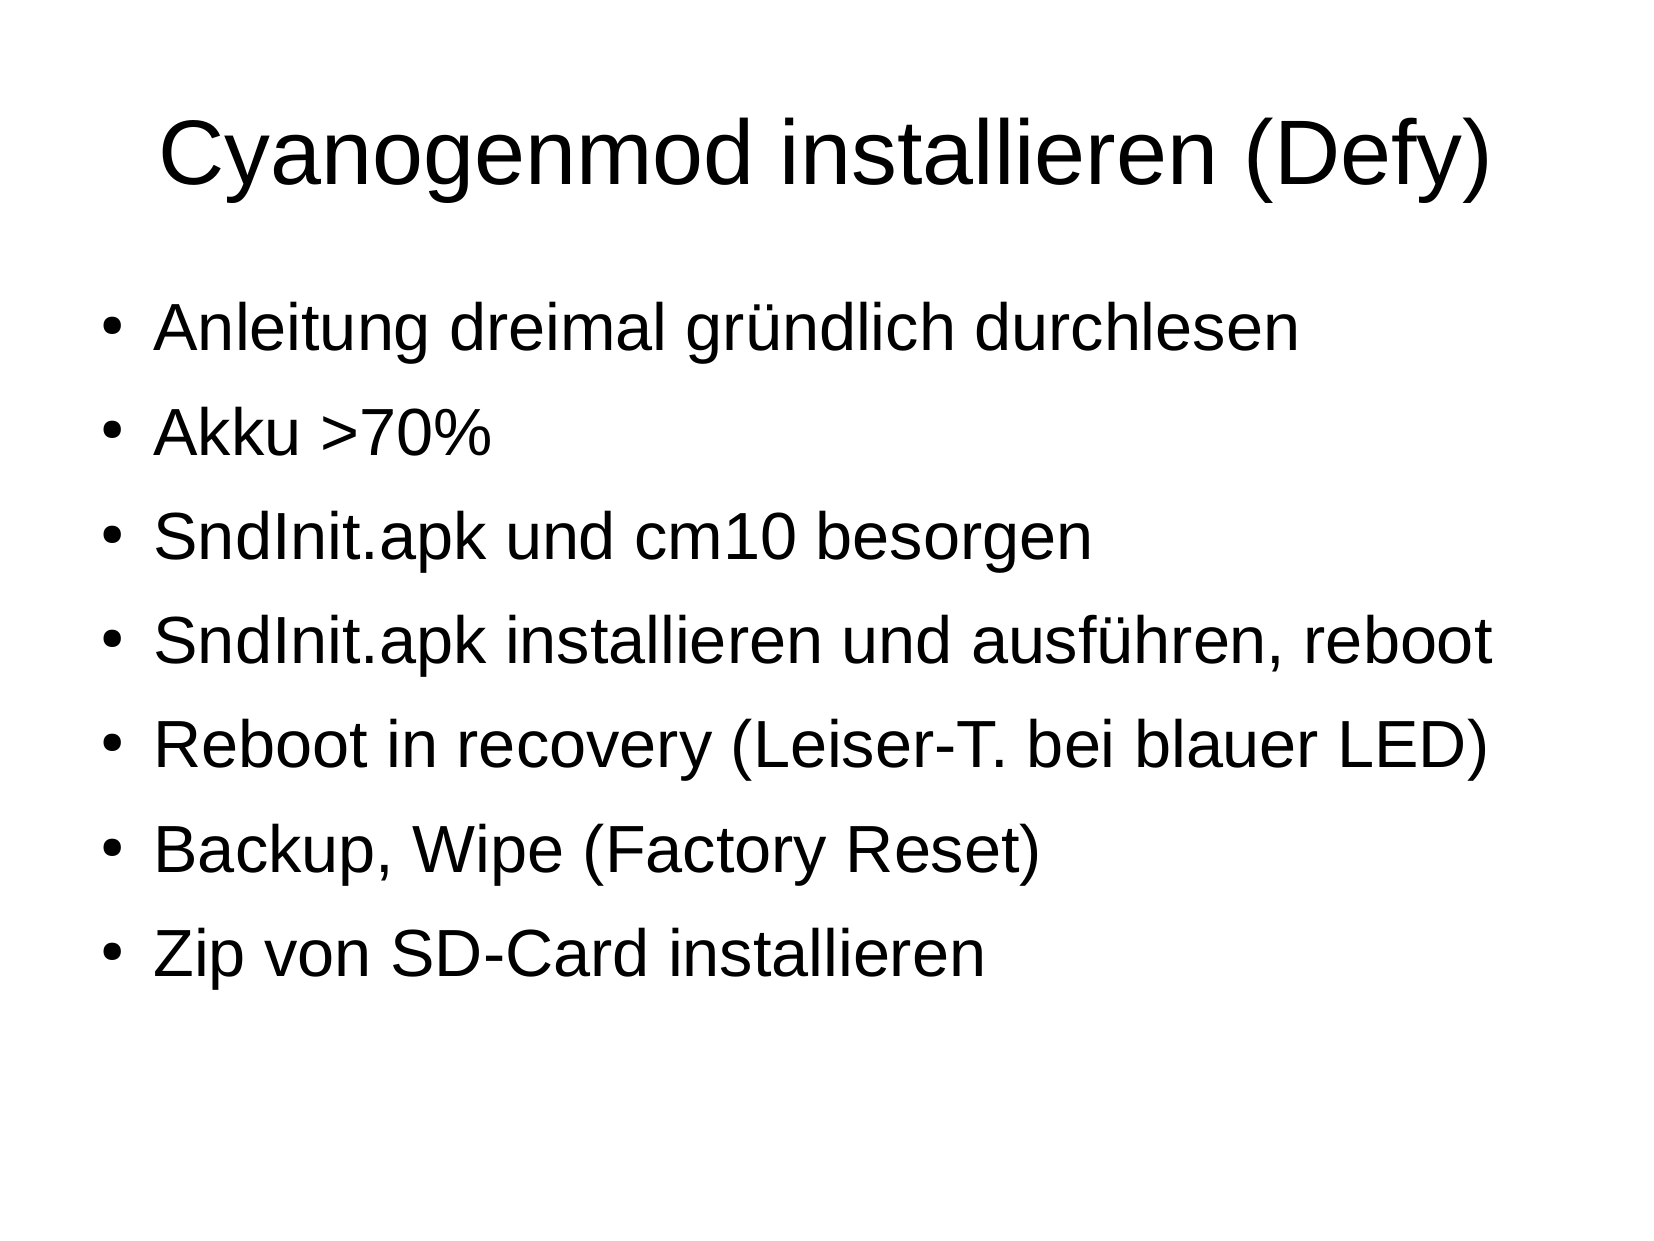

# Cyanogenmod installieren (Defy)
Anleitung dreimal gründlich durchlesen
Akku >70%
SndInit.apk und cm10 besorgen
SndInit.apk installieren und ausführen, reboot
Reboot in recovery (Leiser-T. bei blauer LED)
Backup, Wipe (Factory Reset)
Zip von SD-Card installieren